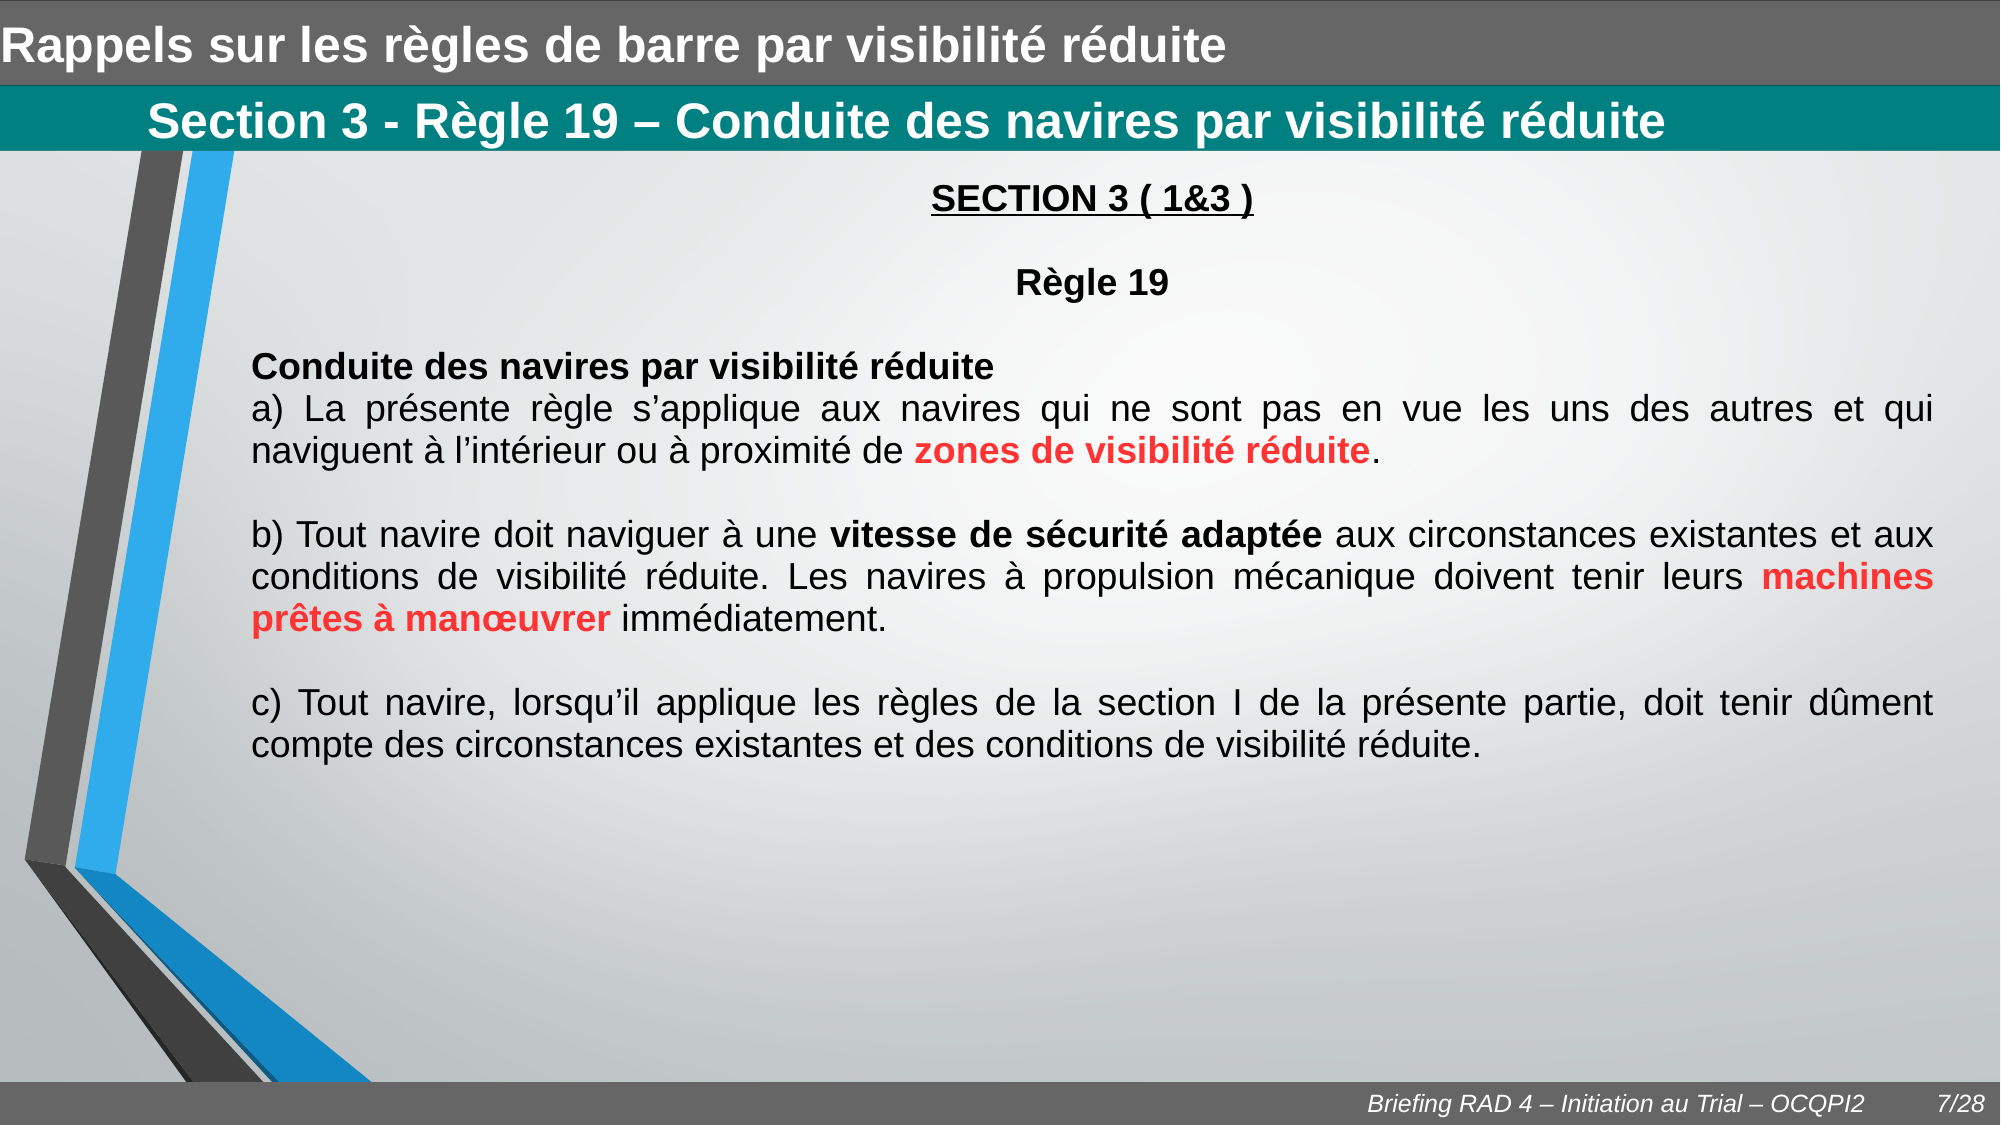

# Rappels sur les règles de barre par visibilité réduite
		Section 3 - Règle 19 – Conduite des navires par visibilité réduite
SECTION 3 ( 1&3 )
Règle 19
Conduite des navires par visibilité réduite
a) La présente règle s’applique aux navires qui ne sont pas en vue les uns des autres et qui naviguent à l’intérieur ou à proximité de zones de visibilité réduite.
b) Tout navire doit naviguer à une vitesse de sécurité adaptée aux circonstances existantes et aux conditions de visibilité réduite. Les navires à propulsion mécanique doivent tenir leurs machines prêtes à manœuvrer immédiatement.
c) Tout navire, lorsqu’il applique les règles de la section I de la présente partie, doit tenir dûment compte des circonstances existantes et des conditions de visibilité réduite.
Briefing RAD 4 – Initiation au Trial – OCQPI2 /28